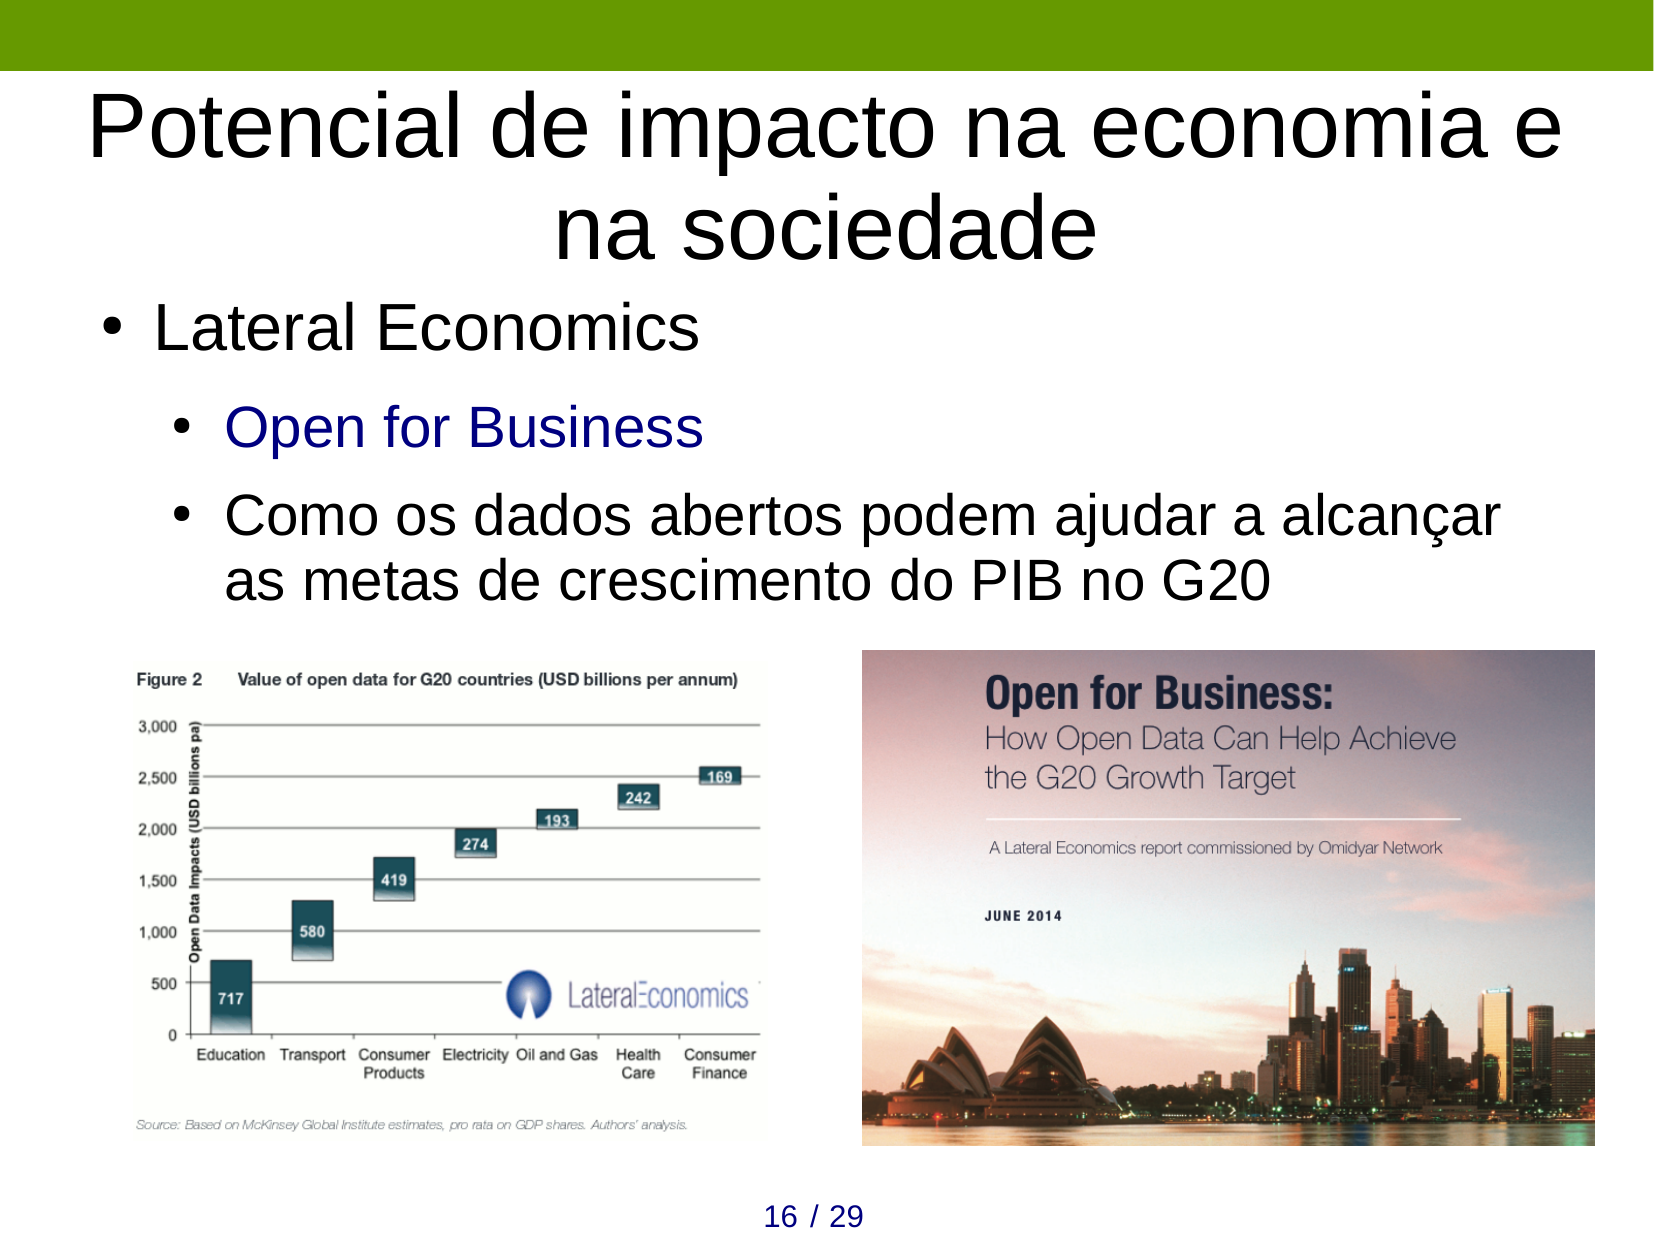

# Potencial de impacto na economia e na sociedade
Lateral Economics
Open for Business
Como os dados abertos podem ajudar a alcançar as metas de crescimento do PIB no G20
/
29